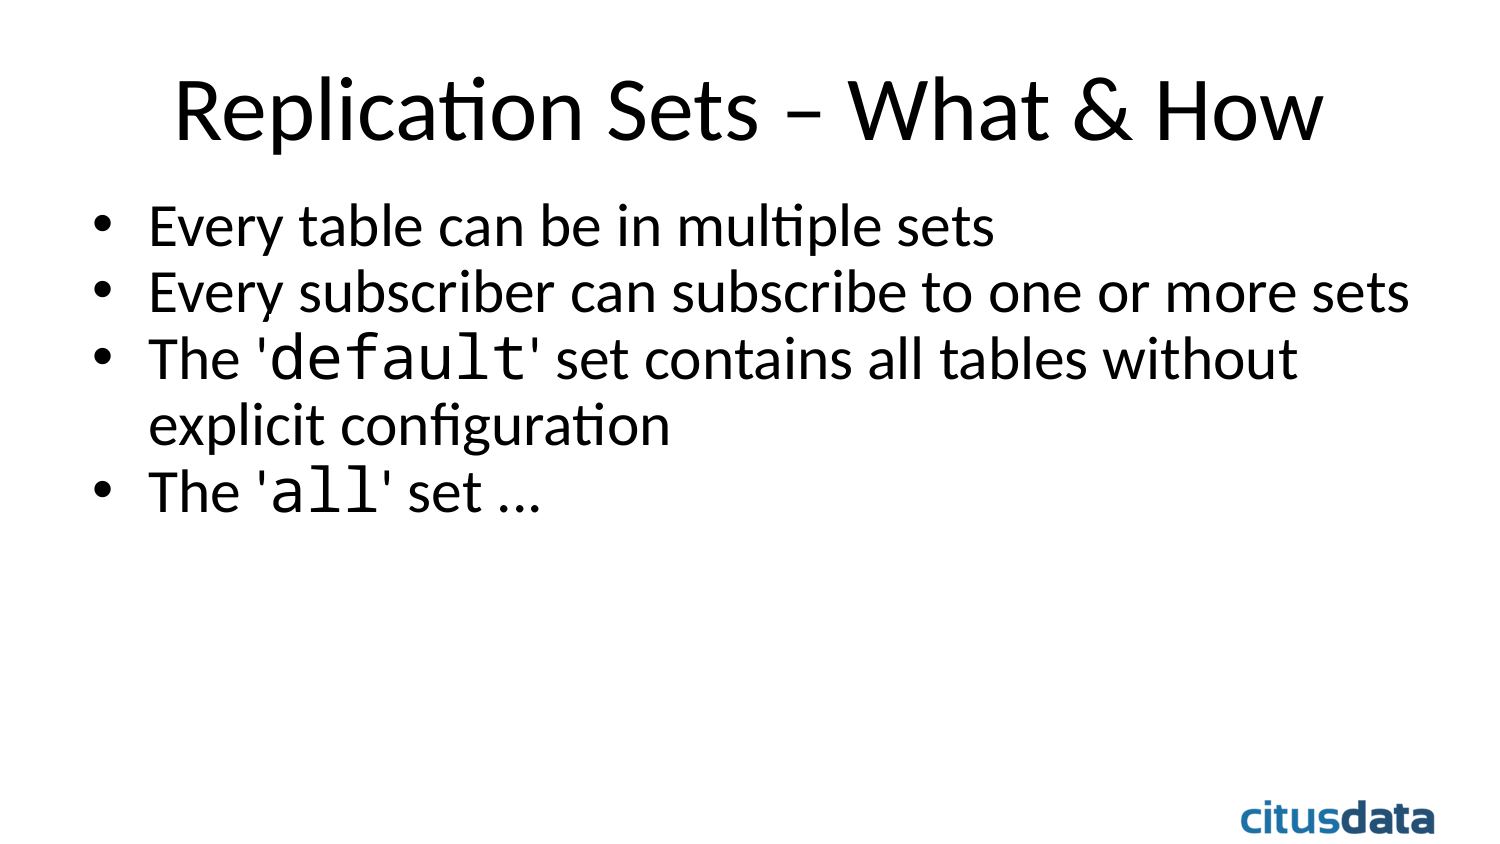

# Replication Sets – What & How
Every table can be in multiple sets
Every subscriber can subscribe to one or more sets
The 'default' set contains all tables without explicit configuration
The 'all' set ...